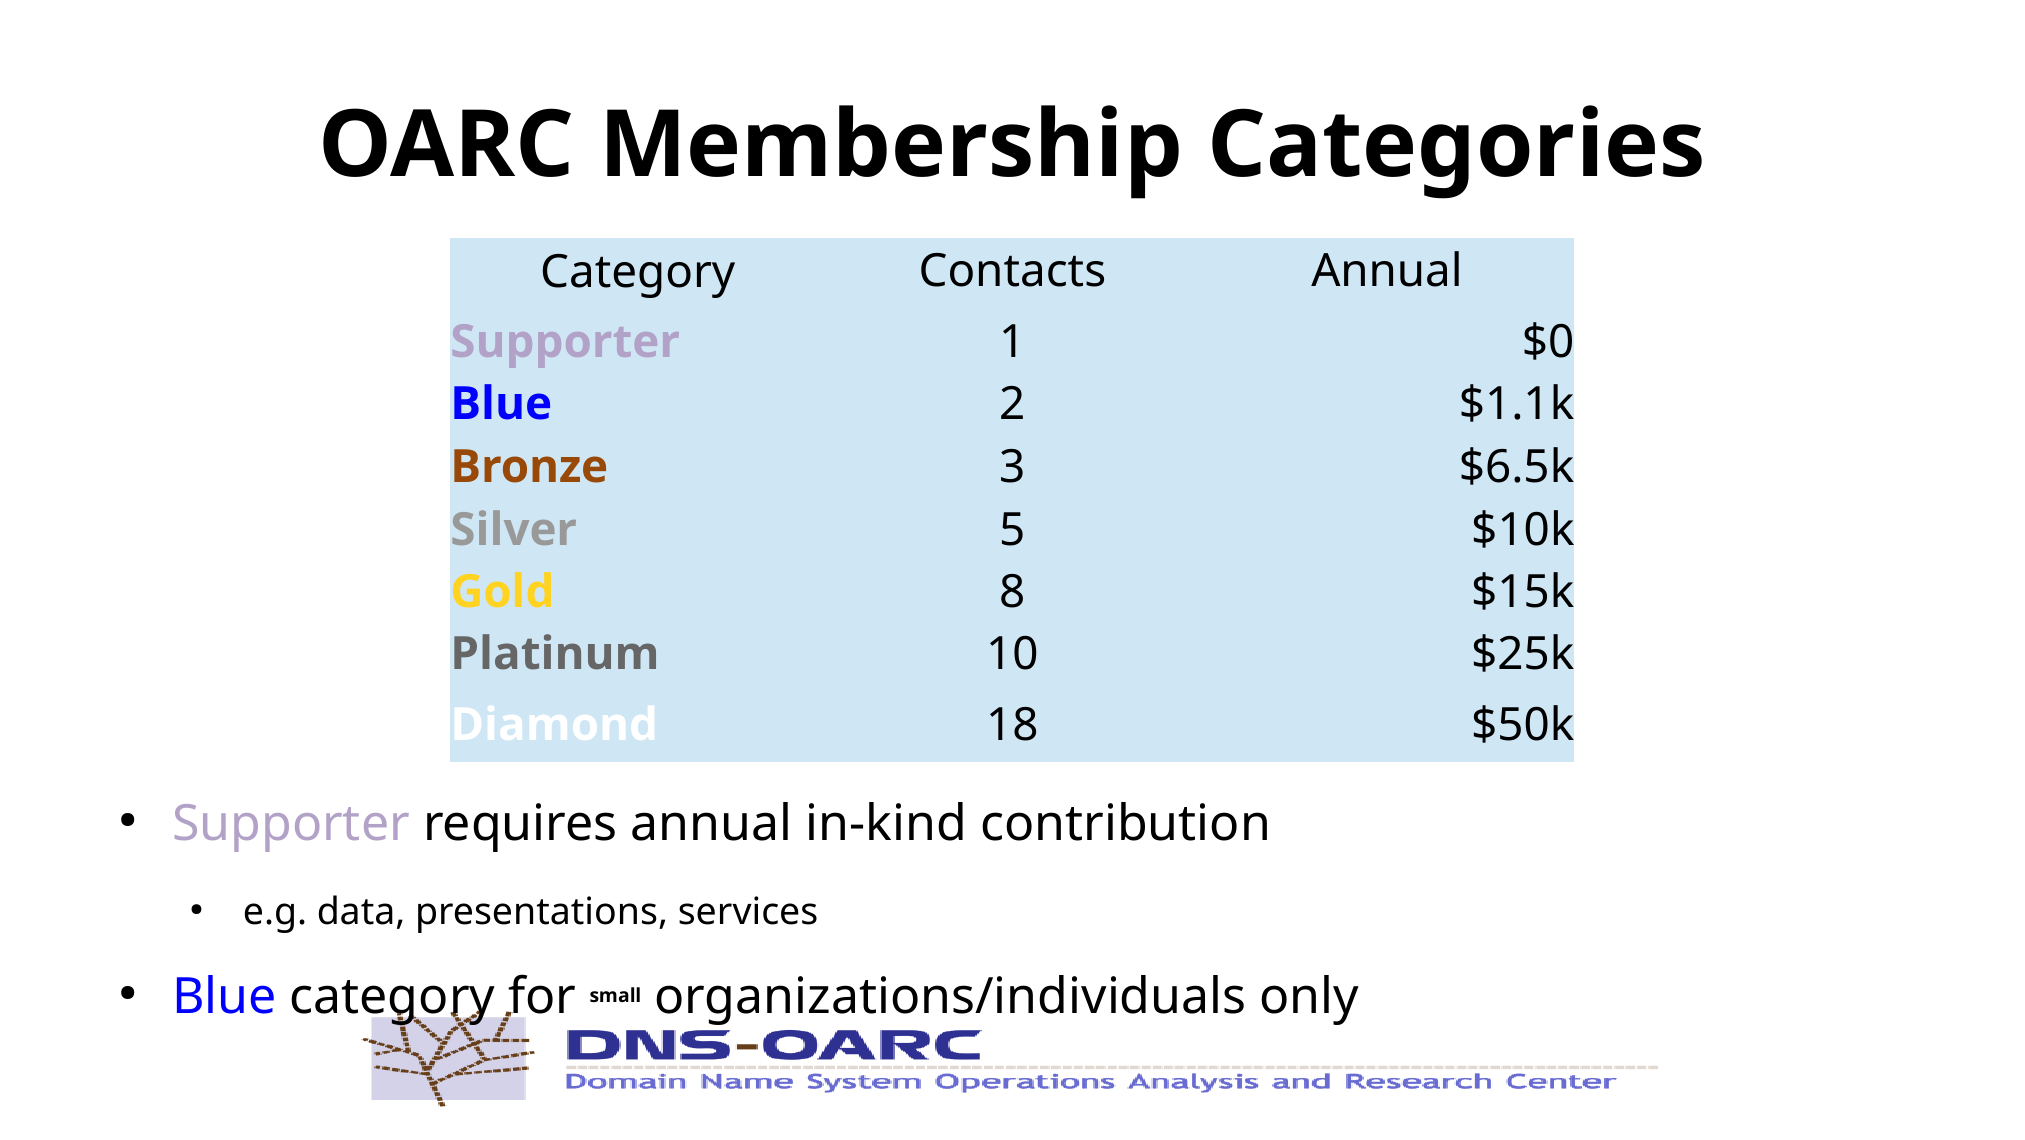

# OARC Membership Categories
| Category | Contacts | Annual |
| --- | --- | --- |
| Supporter | 1 | $0 |
| Blue | 2 | $1.1k |
| Bronze | 3 | $6.5k |
| Silver | 5 | $10k |
| Gold | 8 | $15k |
| Platinum | 10 | $25k |
| Diamond | 18 | $50k |
Supporter requires annual in-kind contribution
e.g. data, presentations, services
Blue category for small organizations/individuals only